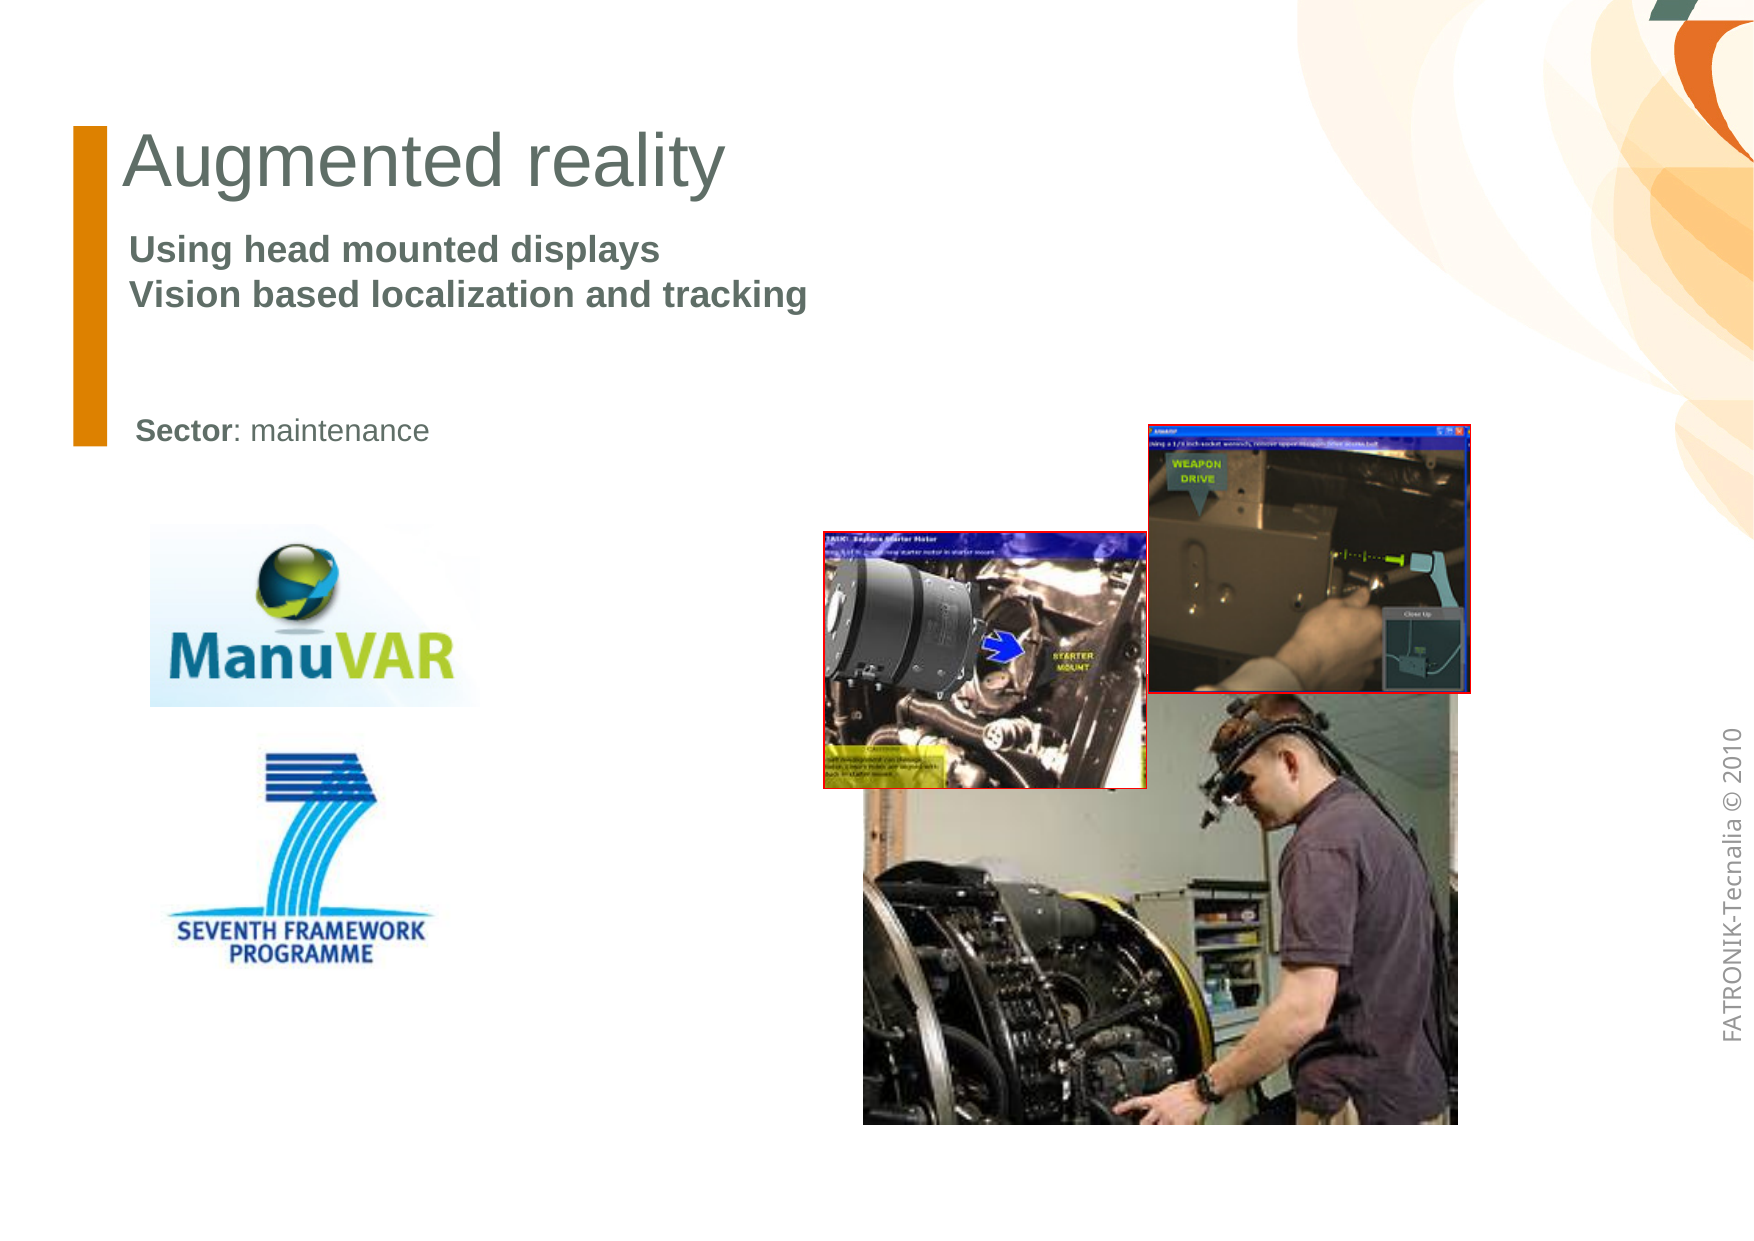

Augmented reality
Using head mounted displays
Vision based localization and tracking
 Sector: maintenance